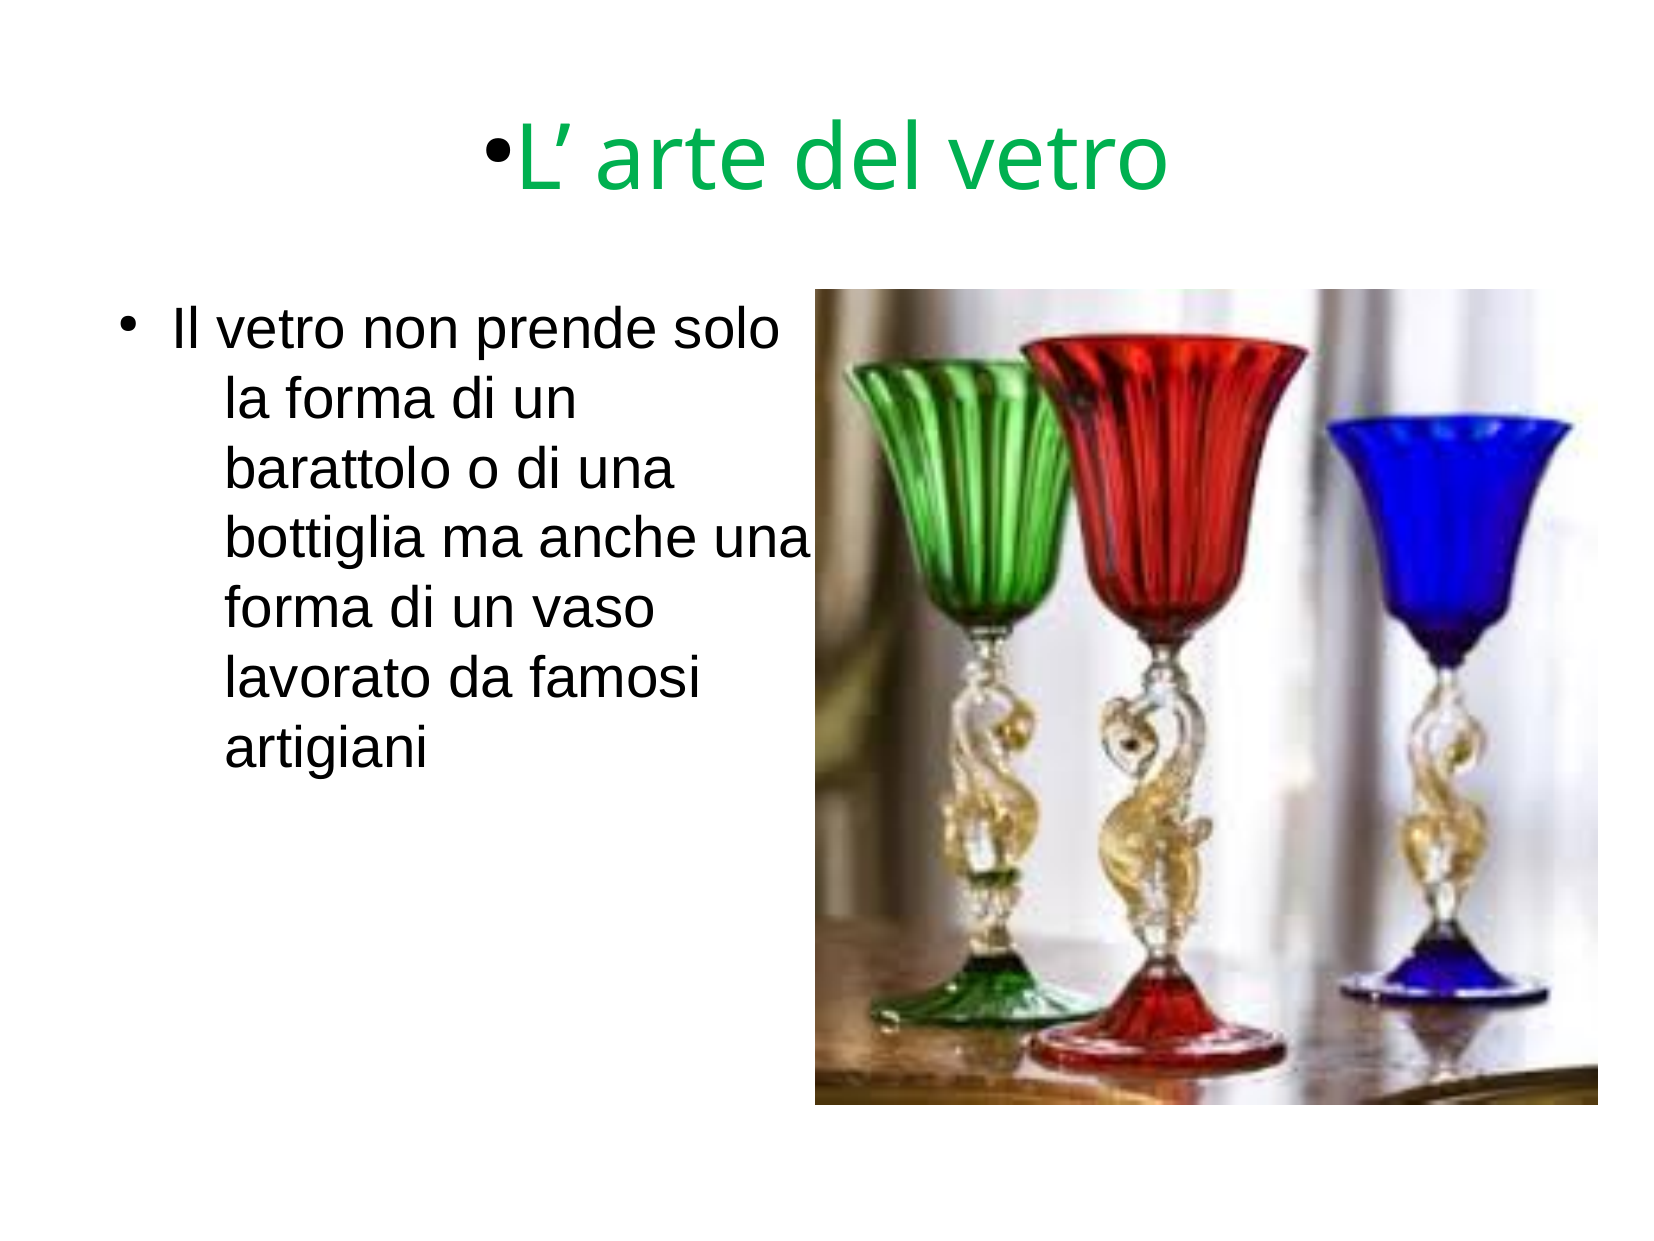

# L’ arte del vetro
Il vetro non prende solo la forma di un barattolo o di una bottiglia ma anche una forma di un vaso lavorato da famosi artigiani